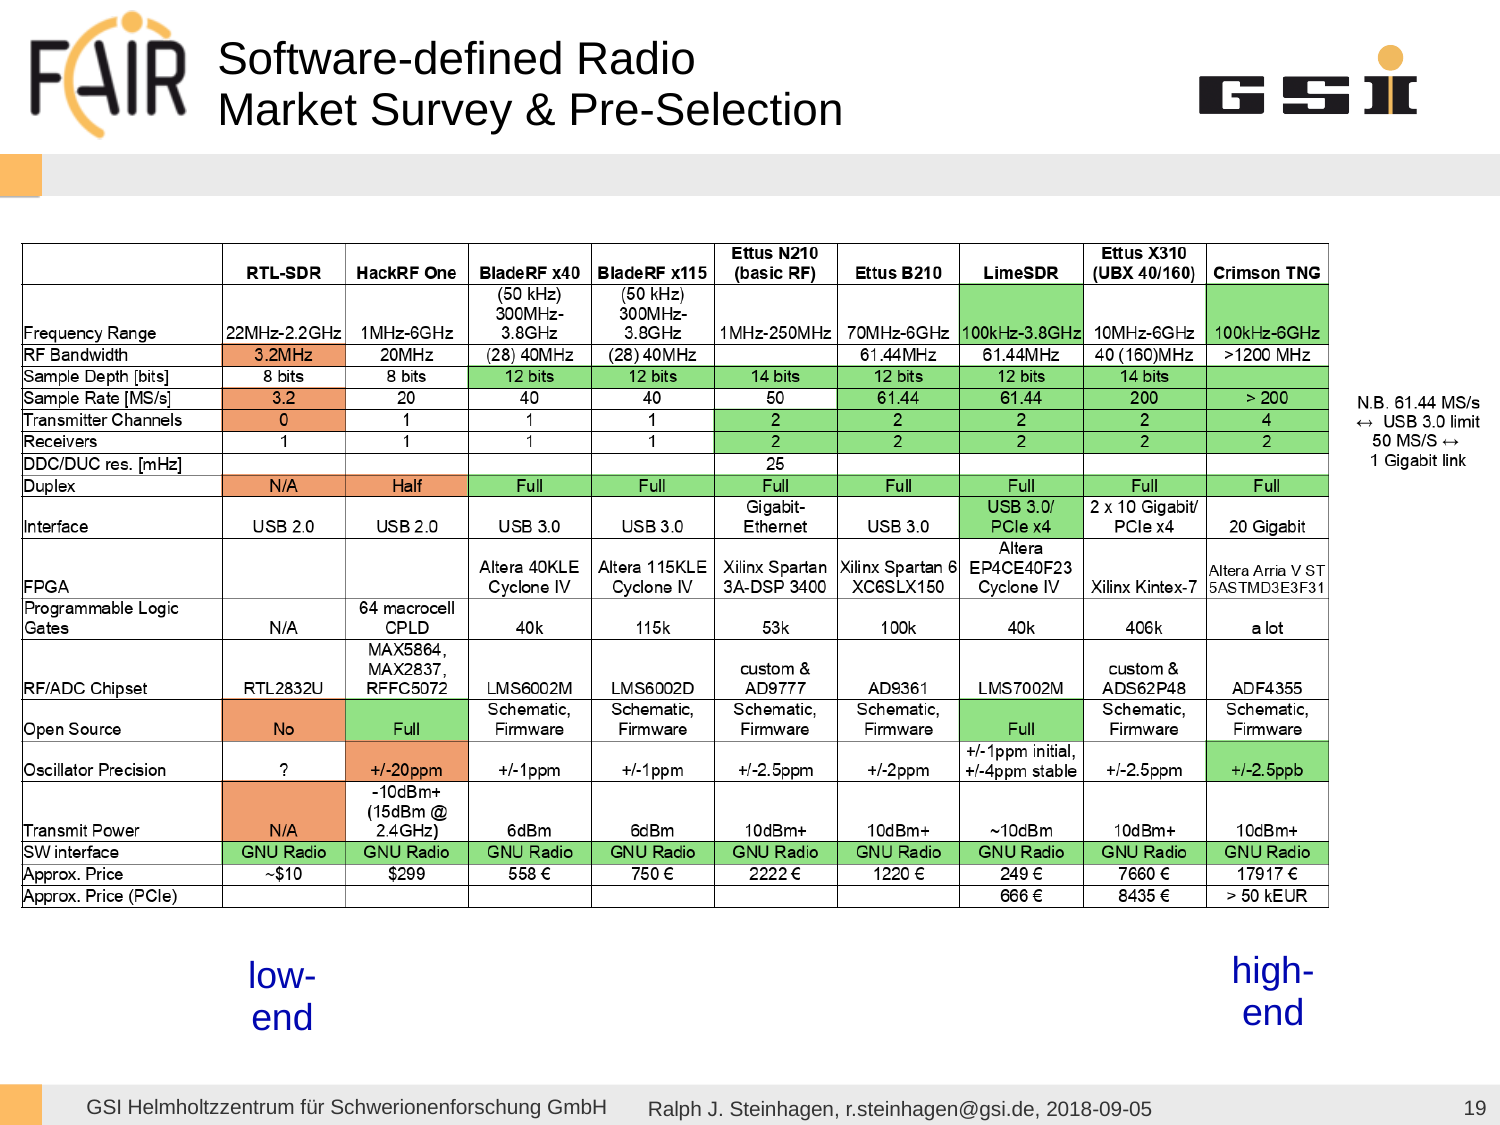

# Software-defined Radio Market Survey & Pre-Selection
high-end
low-
end